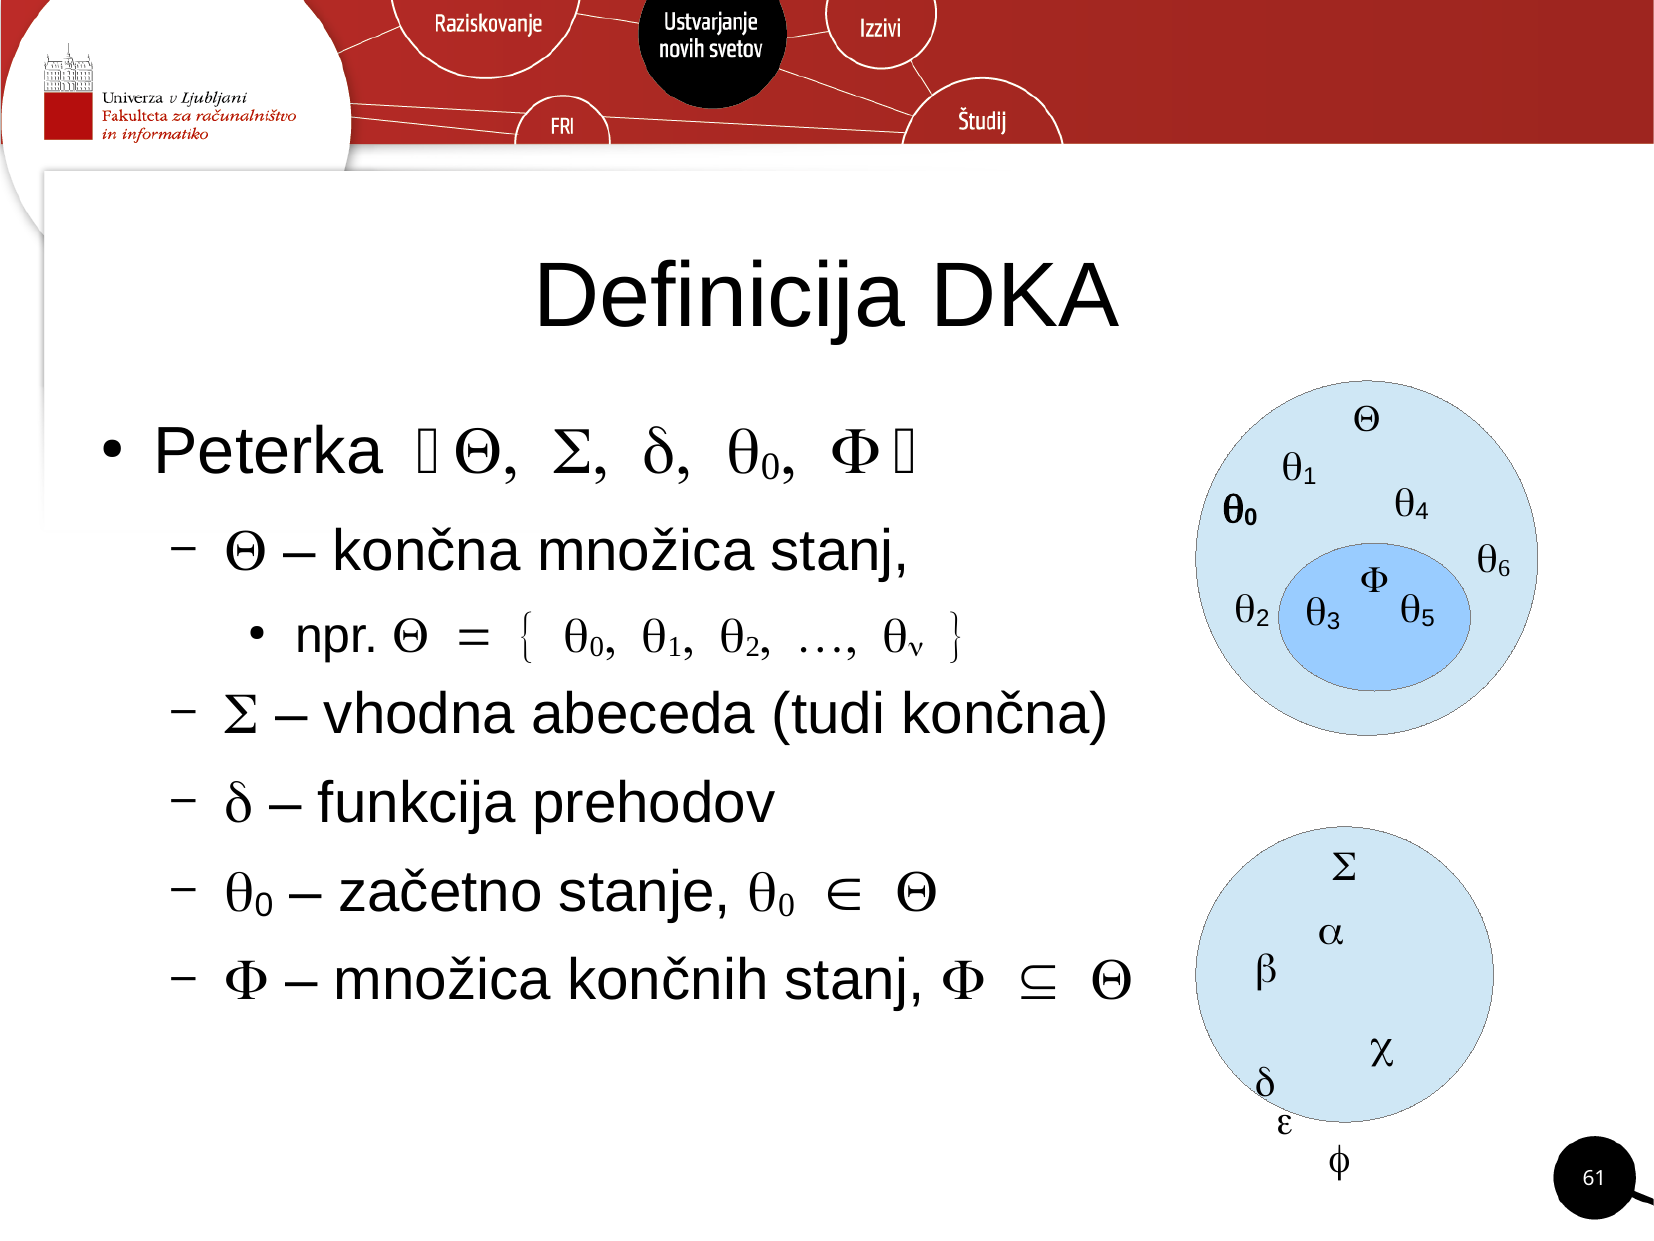

# Definicija DKA
Q
Peterka 〈Q, Σ, δ, q0, F〉
Q – končna množica stanj,
npr. Q = { q0, q1, q2, …, qn }
Σ – vhodna abeceda (tudi končna)
δ – funkcija prehodov
q0 – začetno stanje, q0 ∈ Q
F – množica končnih stanj, F ⊆ Q
q1
q4
q0
F
q6
q2
q5
q3
Σ
 a b
 		 c
d		 e
	f